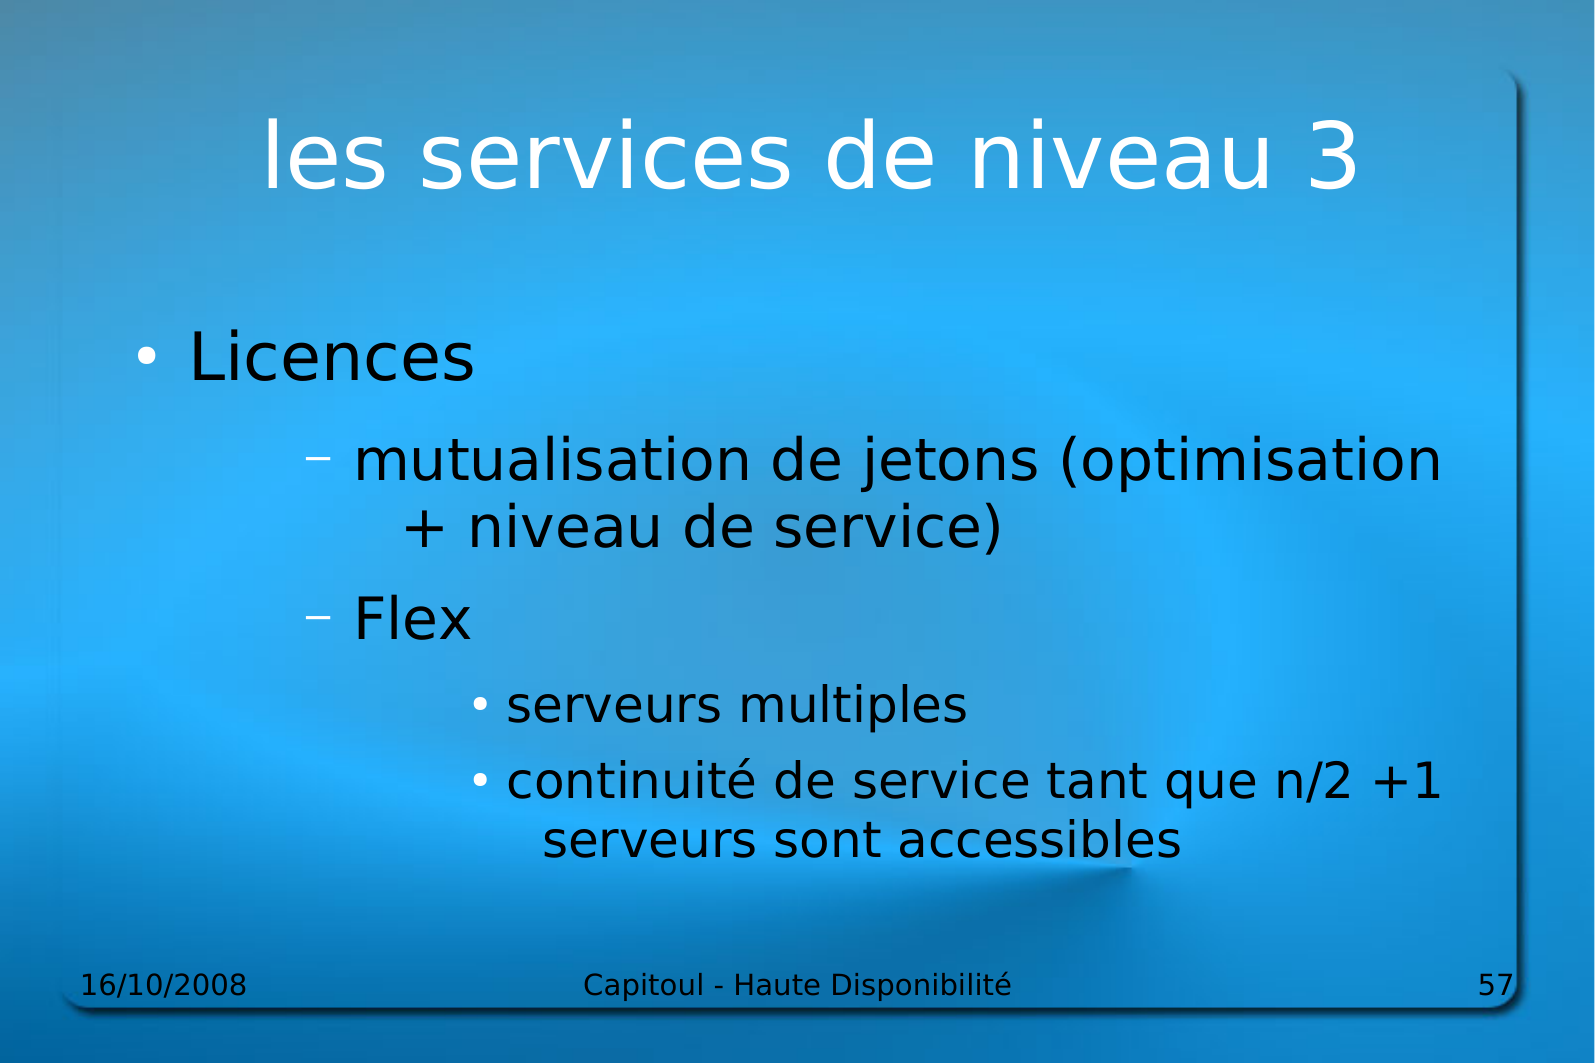

# les services de niveau 3
Licences
mutualisation de jetons (optimisation + niveau de service)
Flex
serveurs multiples
continuité de service tant que n/2 +1 serveurs sont accessibles
16/10/2008
Capitoul - Haute Disponibilité
57